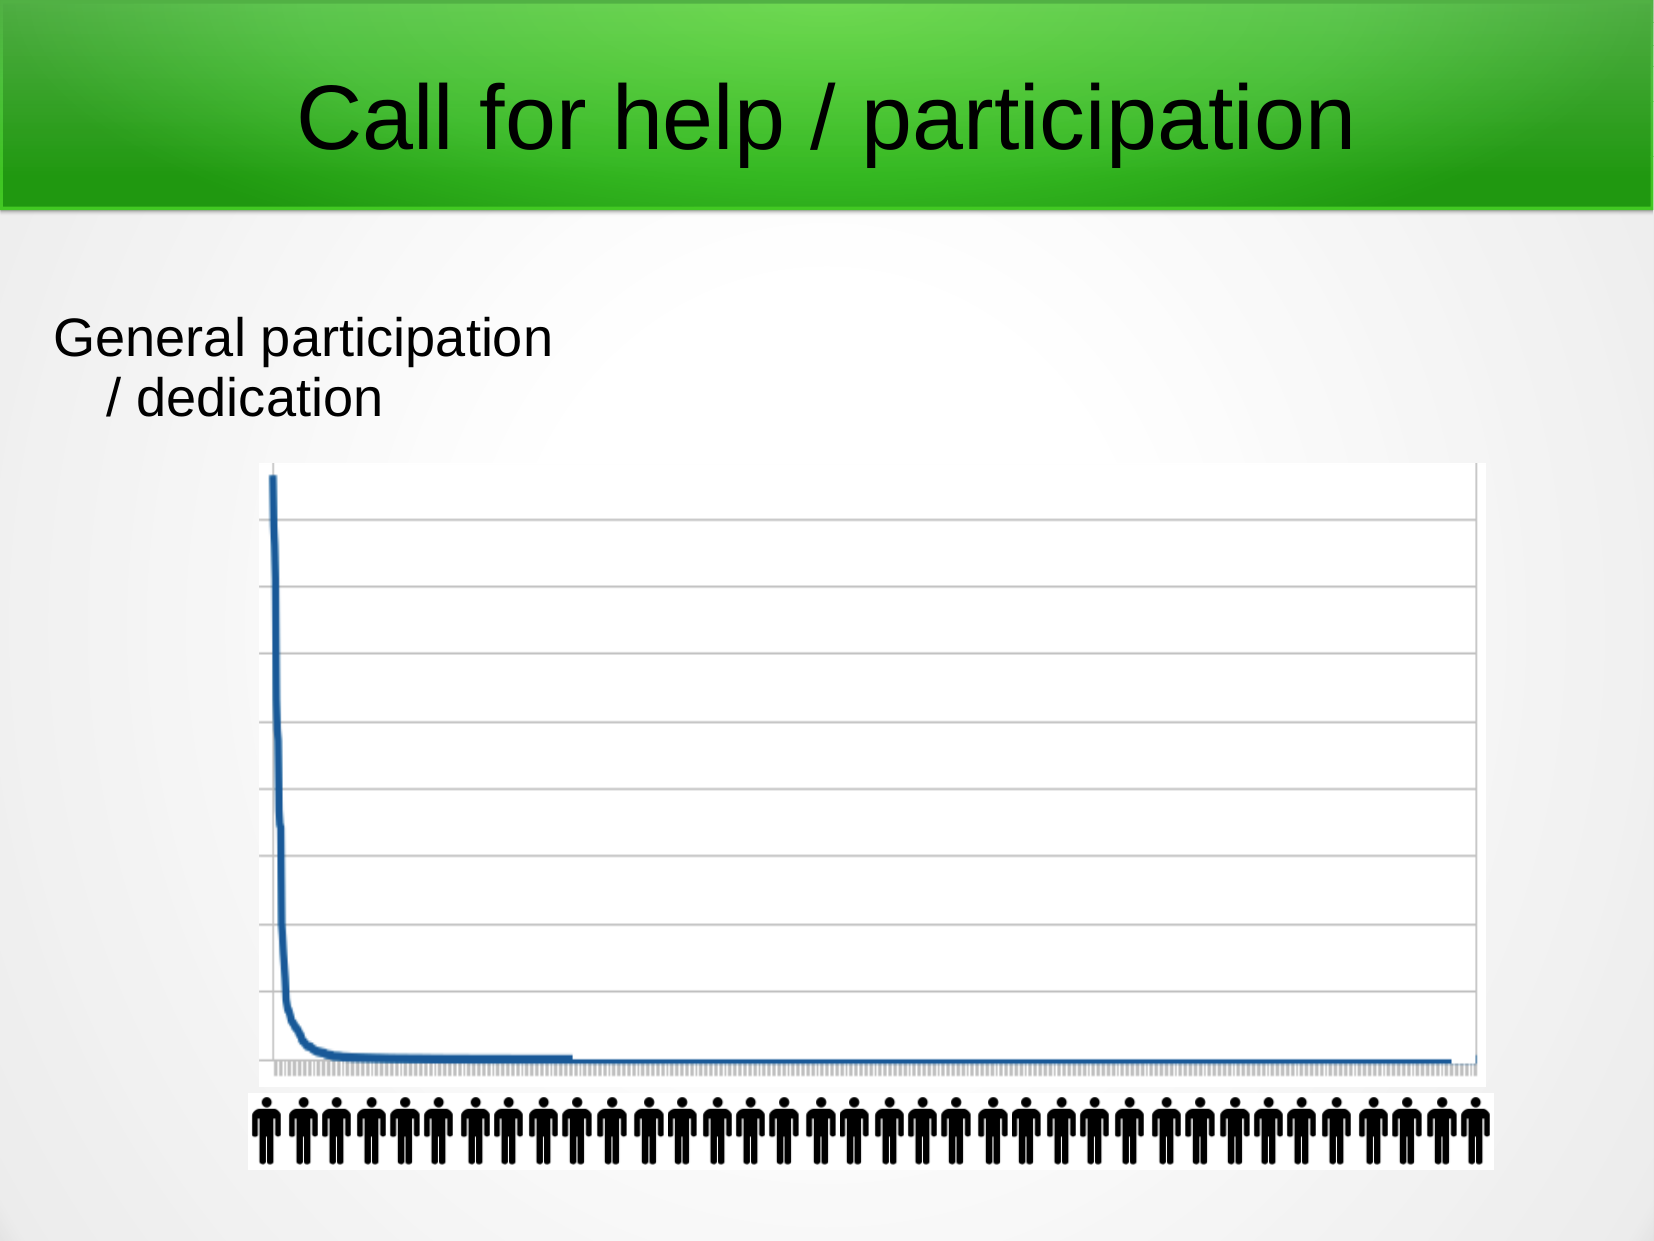

# Call for help / participation
General participation / dedication